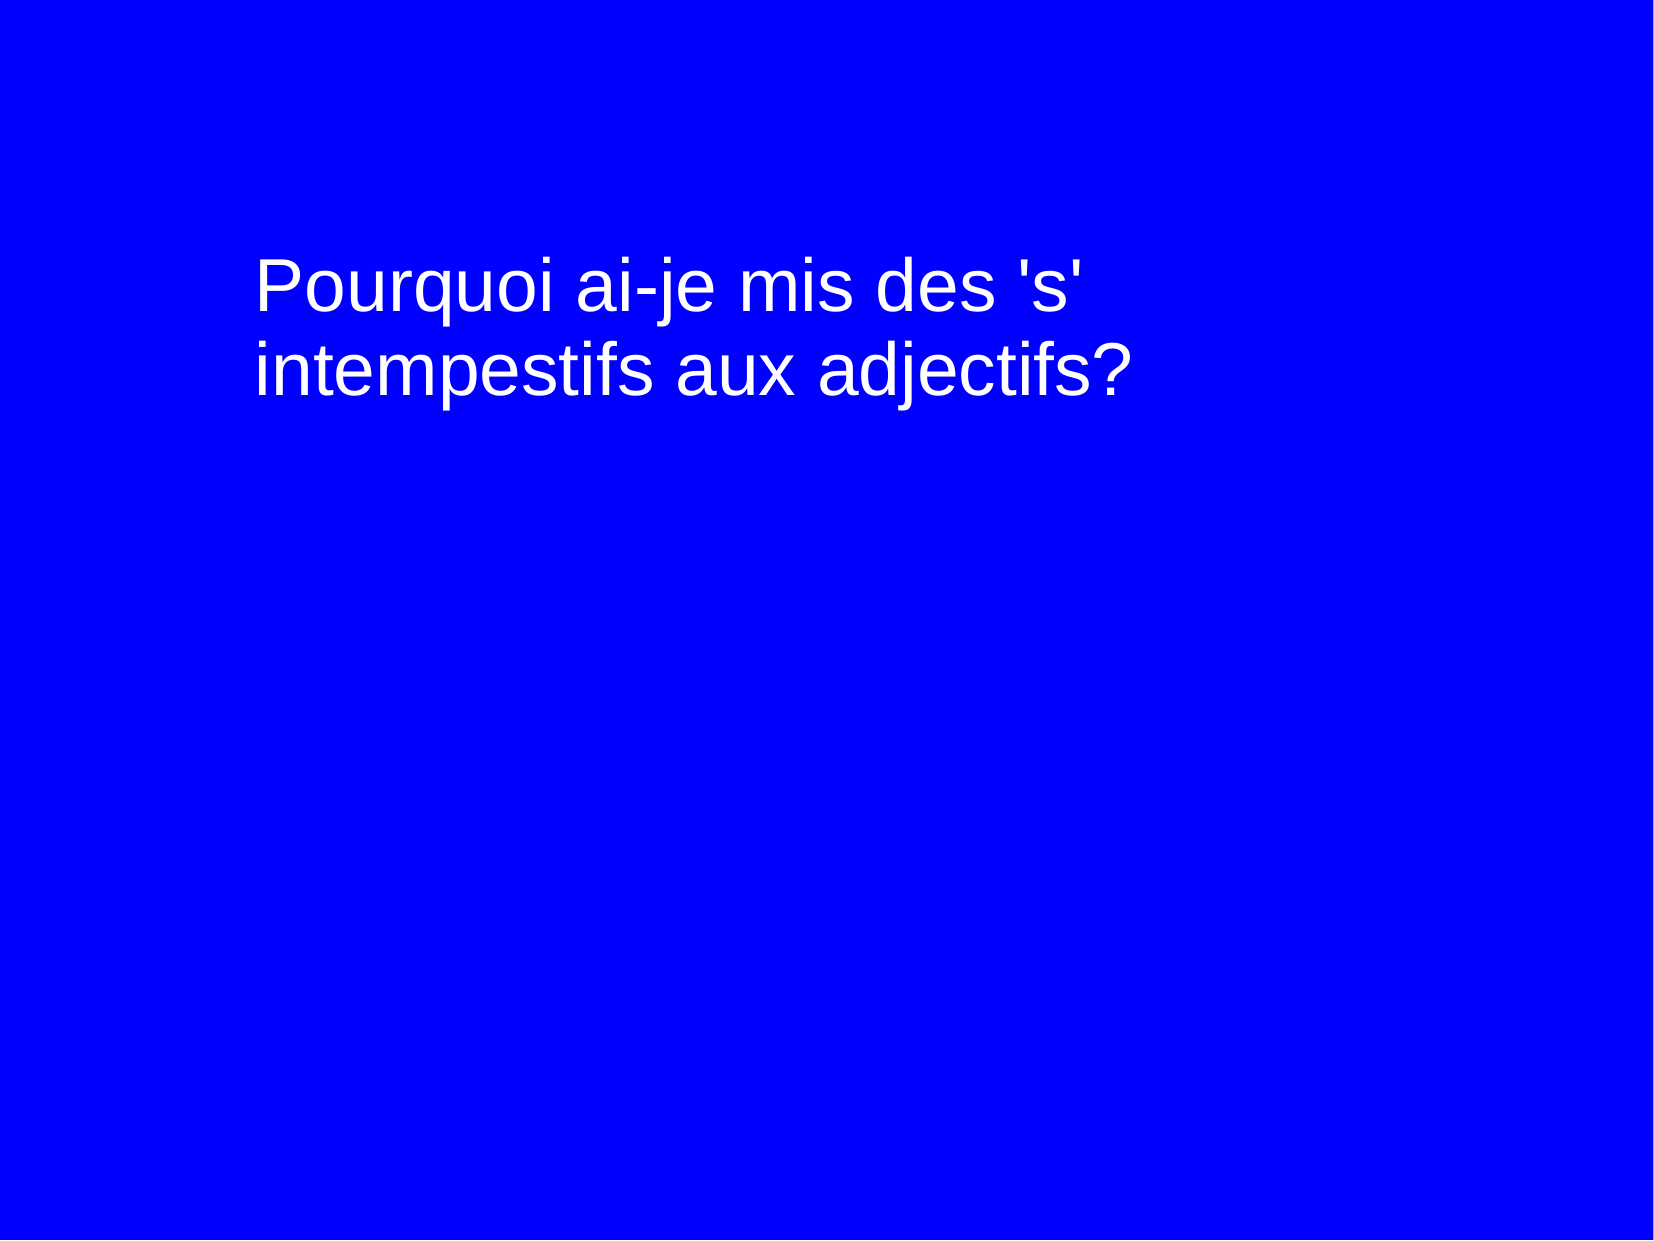

Pourquoi ai-je mis des 's' intempestifs aux adjectifs?